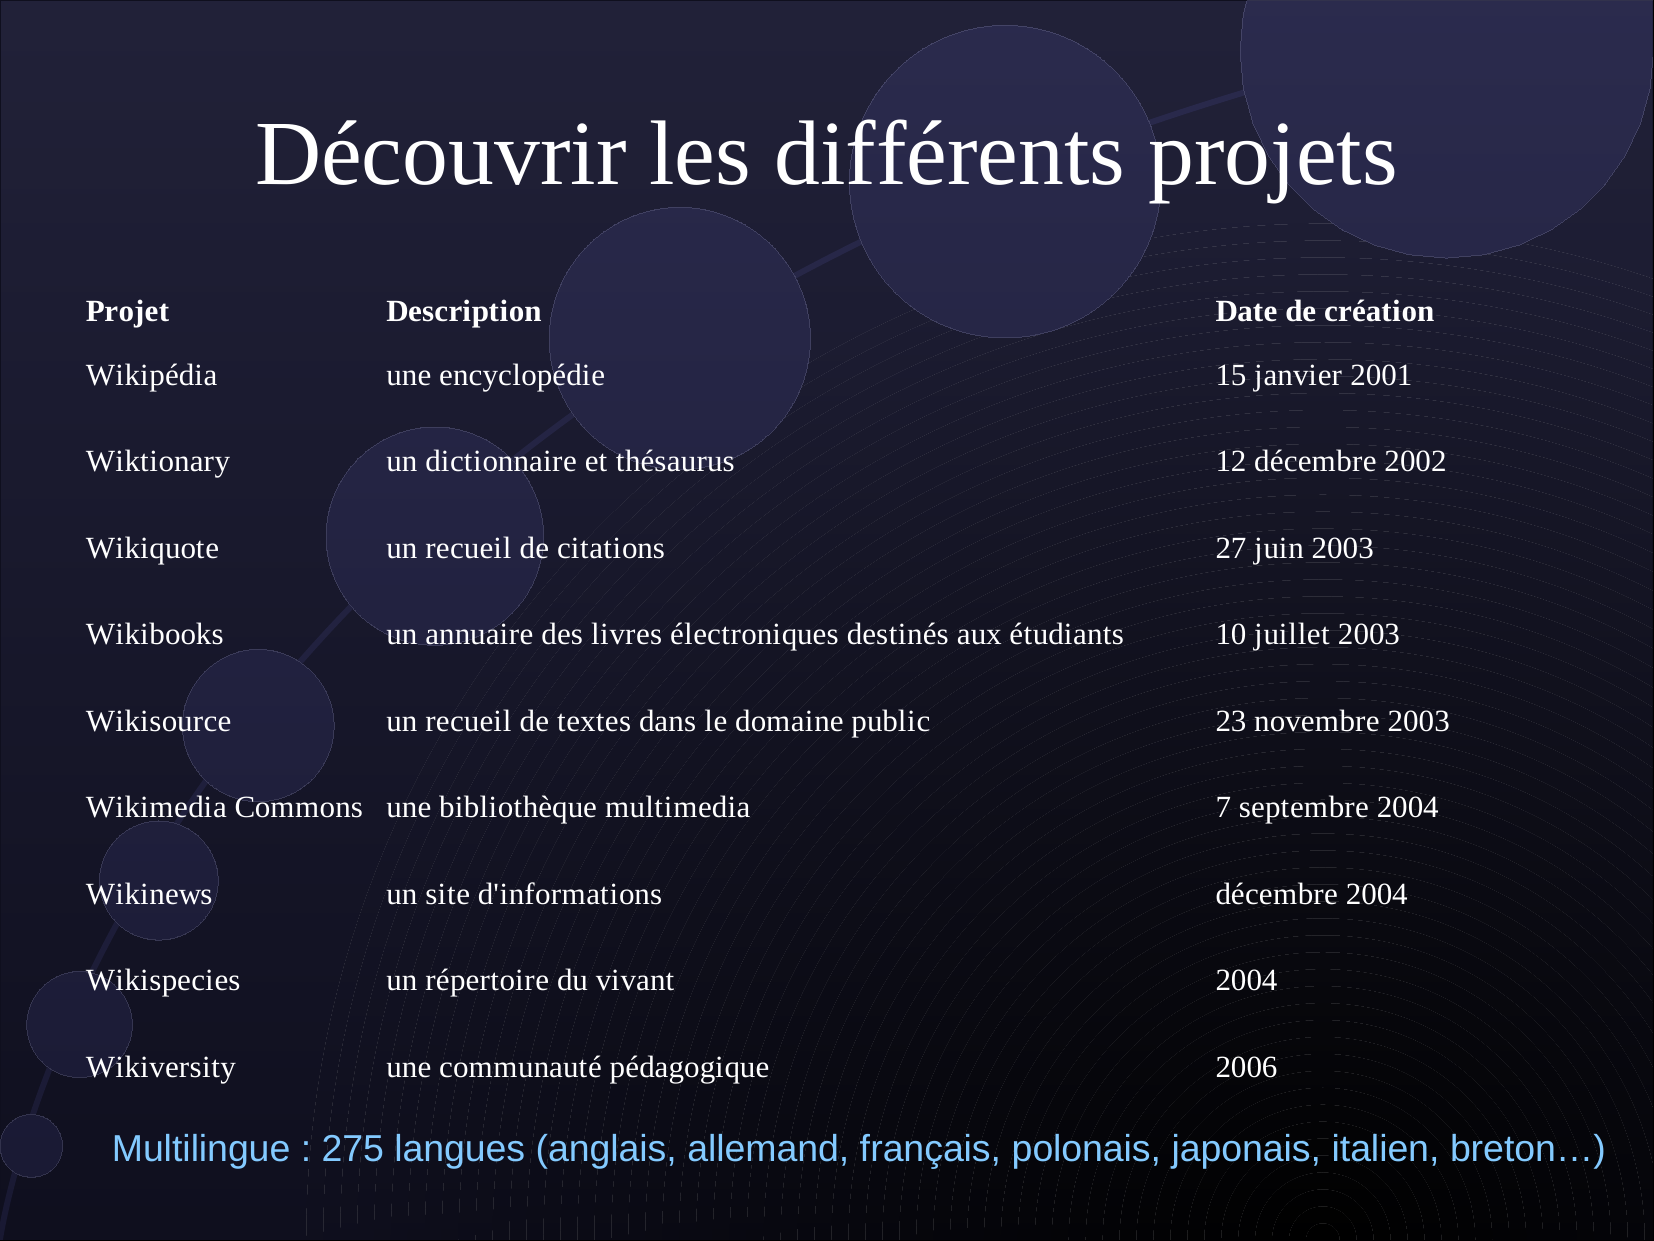

# Découvrir les différents projets
Multilingue : 275 langues (anglais, allemand, français, polonais, japonais, italien, breton…)